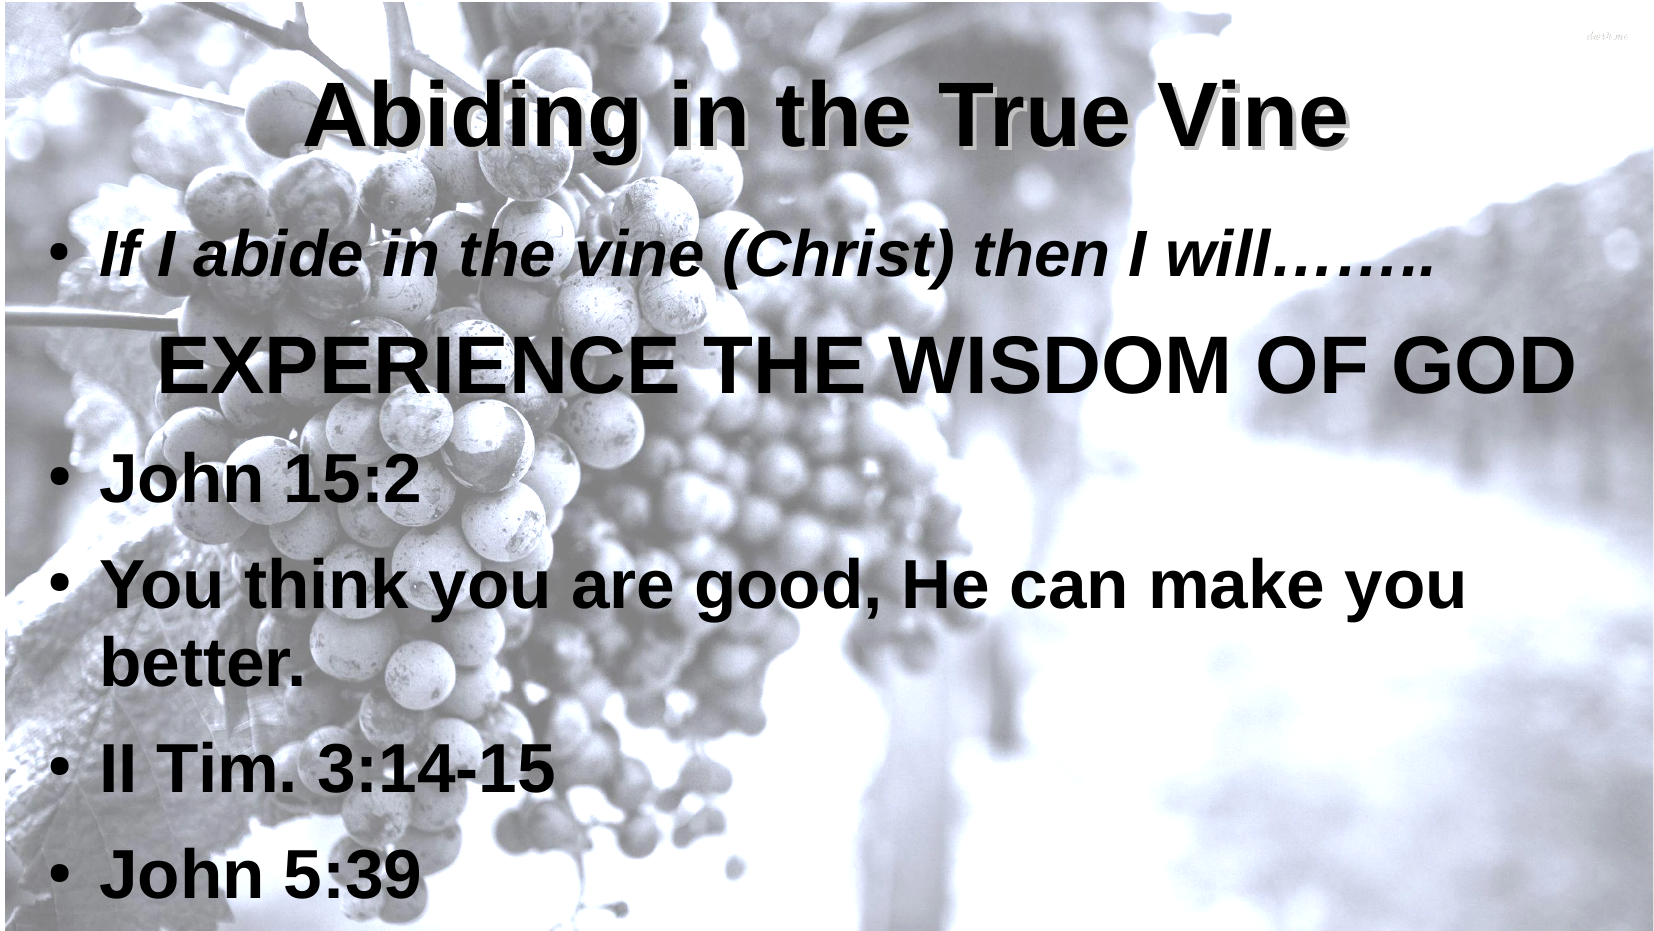

# Abiding in the True Vine
If I abide in the vine (Christ) then I will……..
EXPERIENCE THE WISDOM OF GOD
John 15:2
You think you are good, He can make you better.
II Tim. 3:14-15
John 5:39